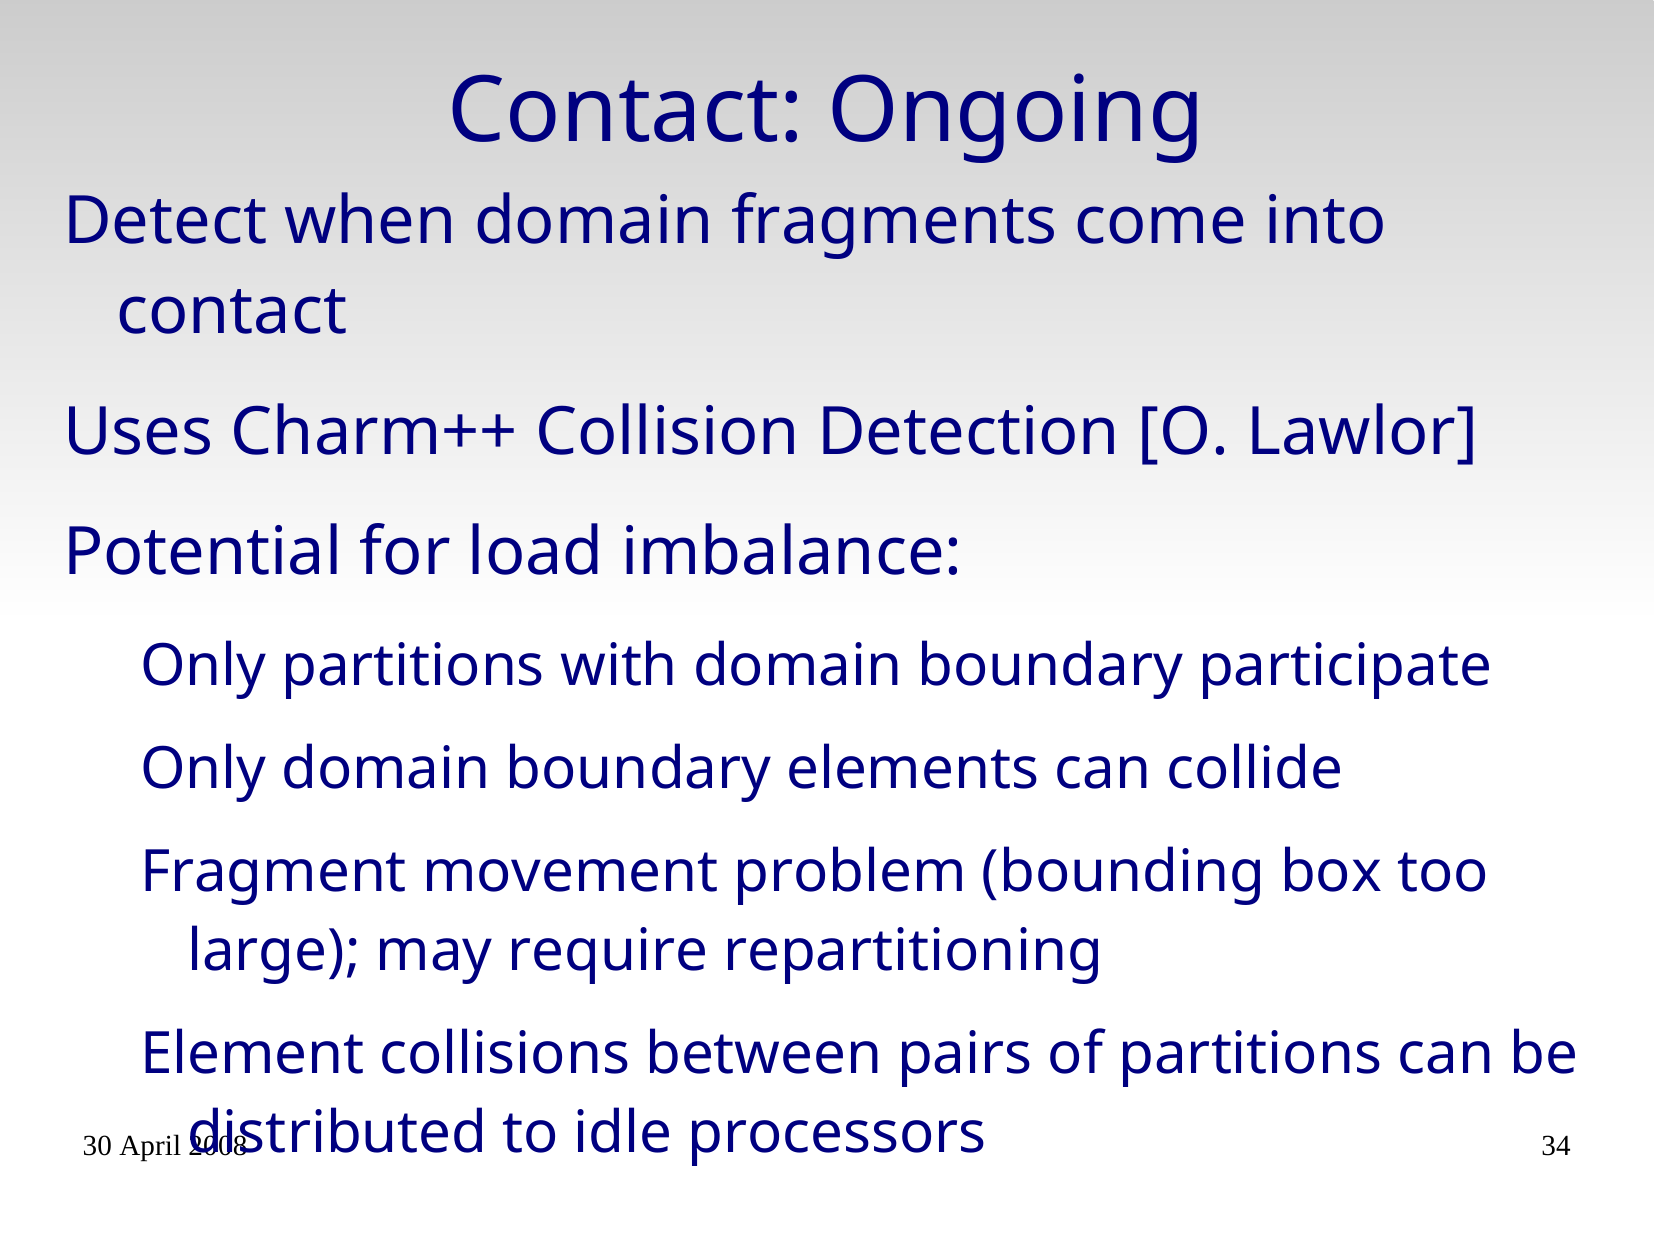

# Contact: Ongoing
Detect when domain fragments come into contact
Uses Charm++ Collision Detection [O. Lawlor]
Potential for load imbalance:
Only partitions with domain boundary participate
Only domain boundary elements can collide
Fragment movement problem (bounding box too large); may require repartitioning
Element collisions between pairs of partitions can be distributed to idle processors
30 April 2008
34